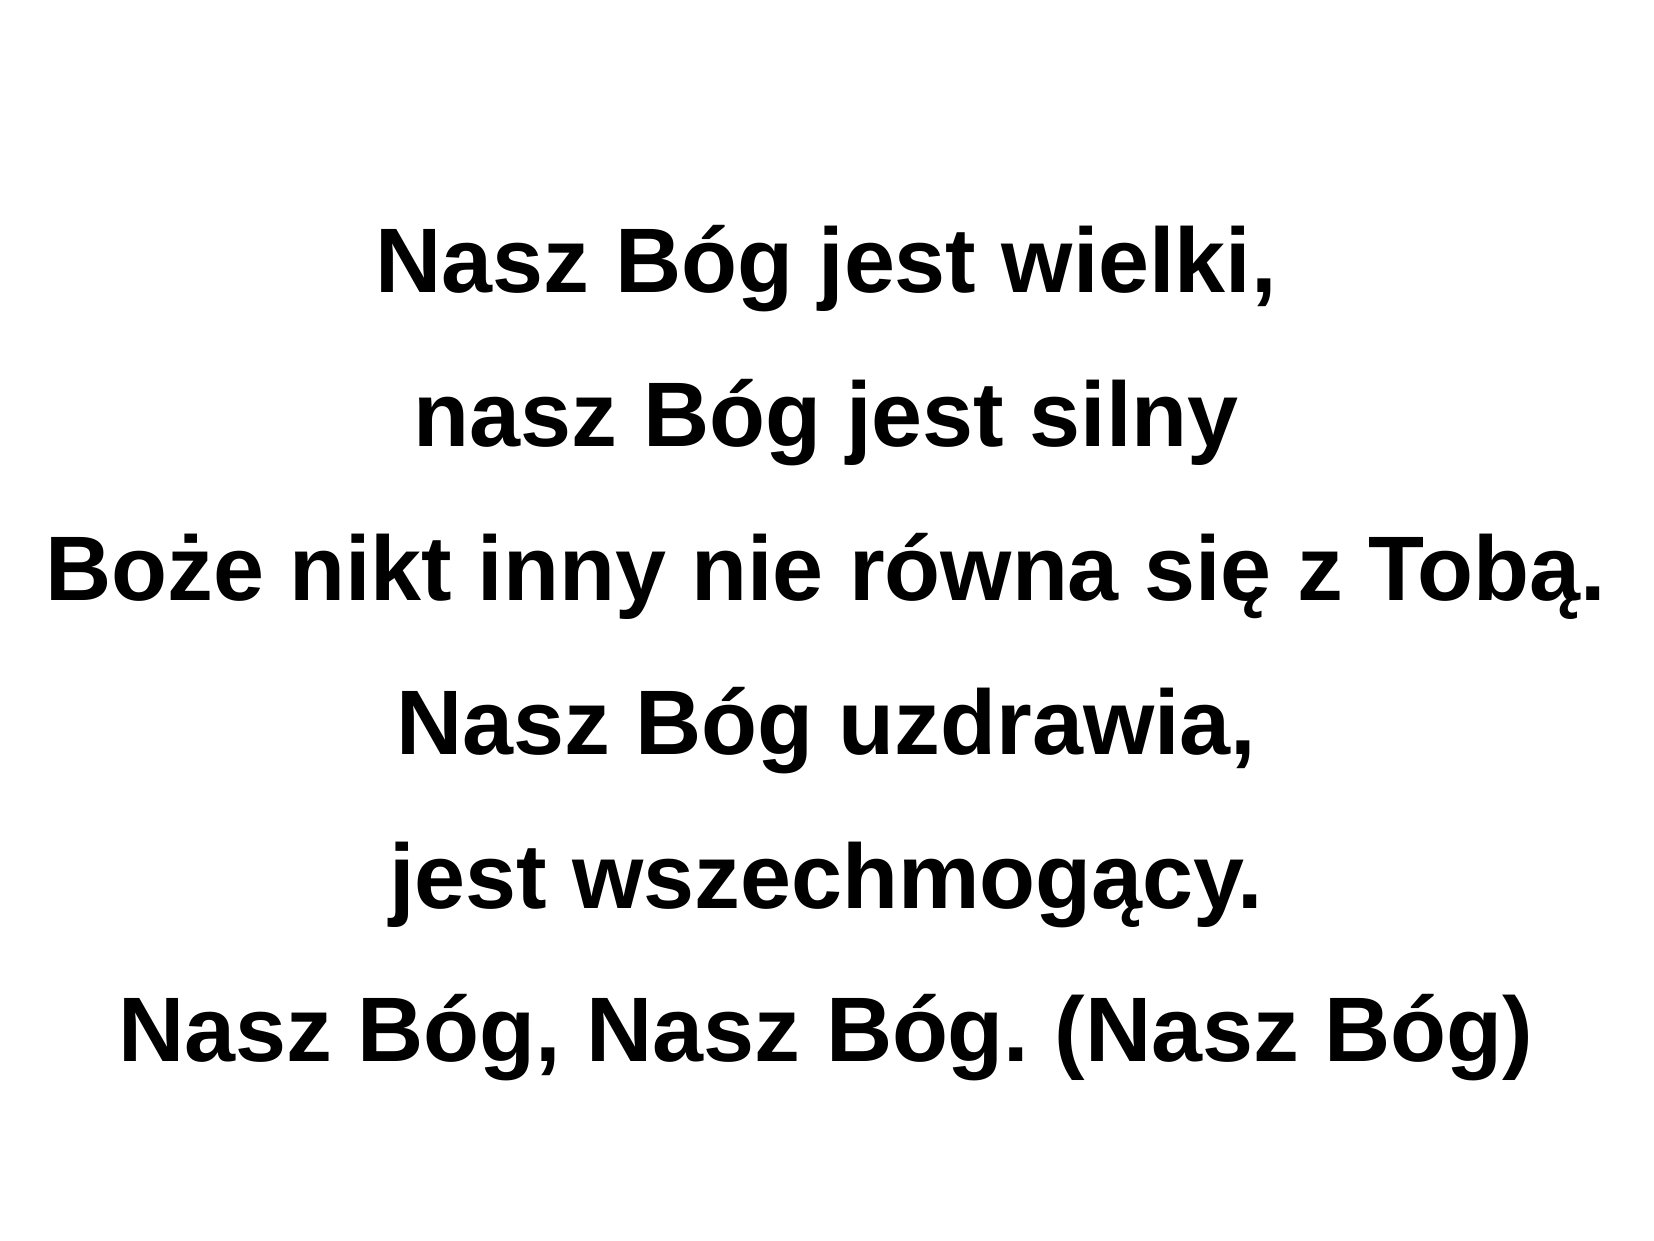

# Nasz Bóg jest wielki,
nasz Bóg jest silny
Boże nikt inny nie równa się z Tobą.
Nasz Bóg uzdrawia,
jest wszechmogący.
Nasz Bóg, Nasz Bóg. (Nasz Bóg)